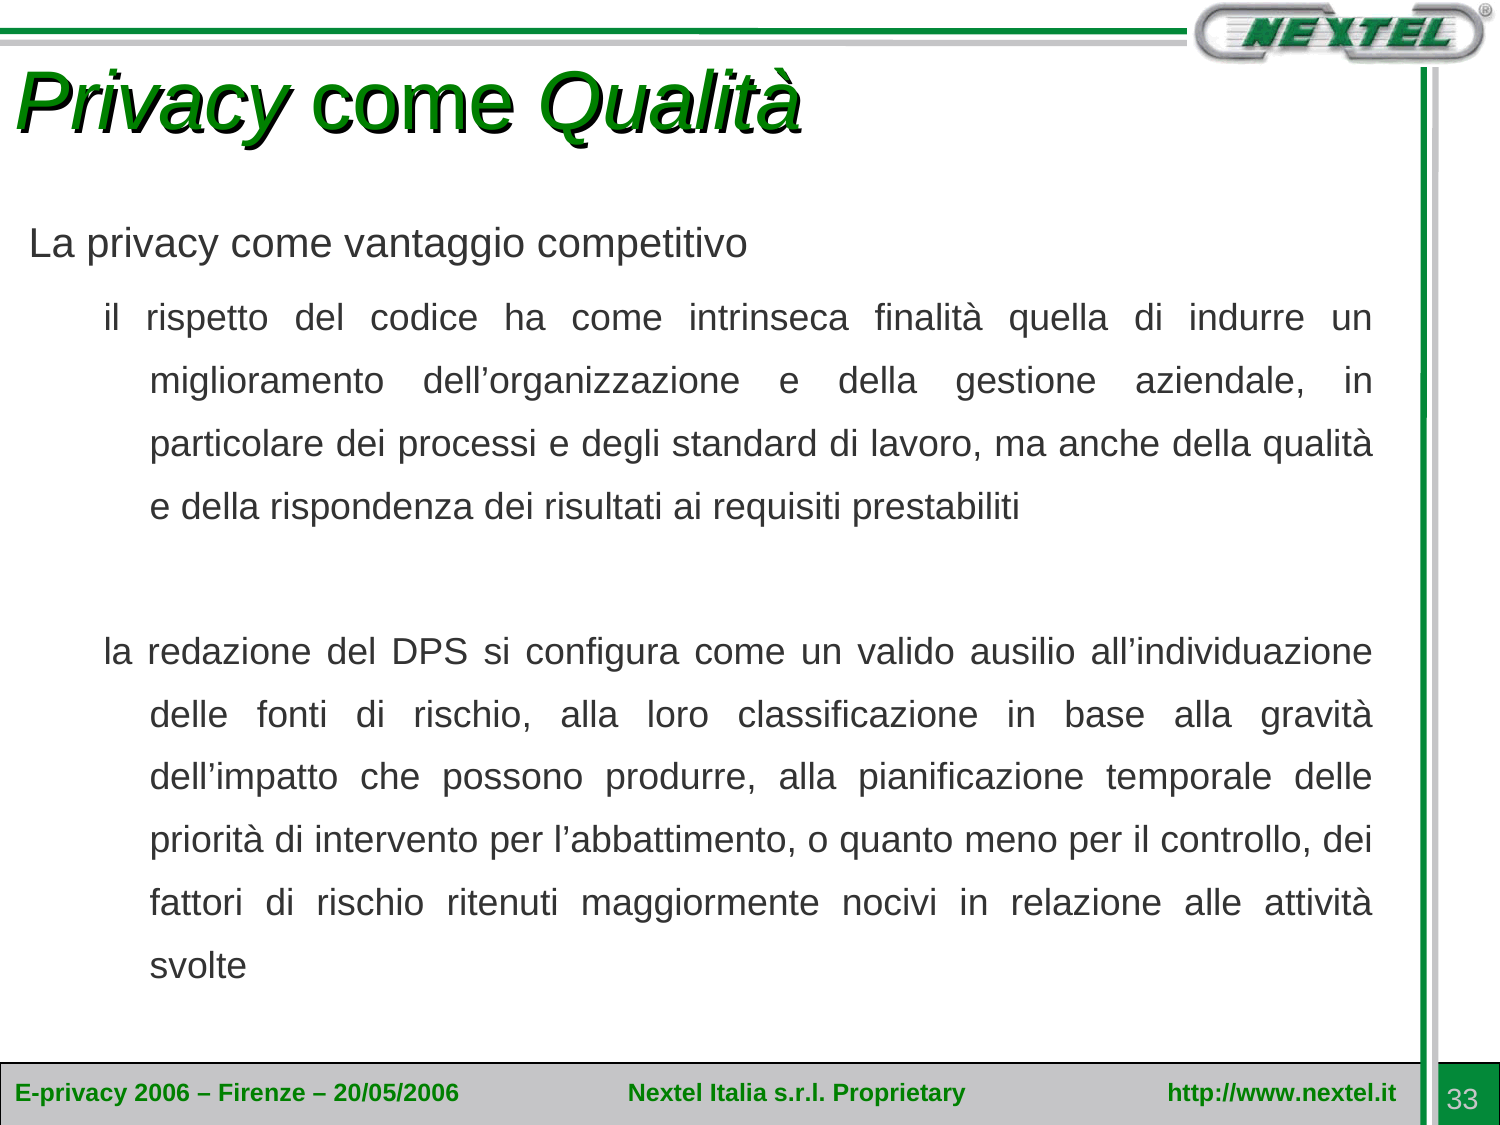

Privacy come Qualità
# La privacy come vantaggio competitivo
il rispetto del codice ha come intrinseca finalità quella di indurre un miglioramento dell’organizzazione e della gestione aziendale, in particolare dei processi e degli standard di lavoro, ma anche della qualità e della rispondenza dei risultati ai requisiti prestabiliti
la redazione del DPS si configura come un valido ausilio all’individuazione delle fonti di rischio, alla loro classificazione in base alla gravità dell’impatto che possono produrre, alla pianificazione temporale delle priorità di intervento per l’abbattimento, o quanto meno per il controllo, dei fattori di rischio ritenuti maggiormente nocivi in relazione alle attività svolte
33